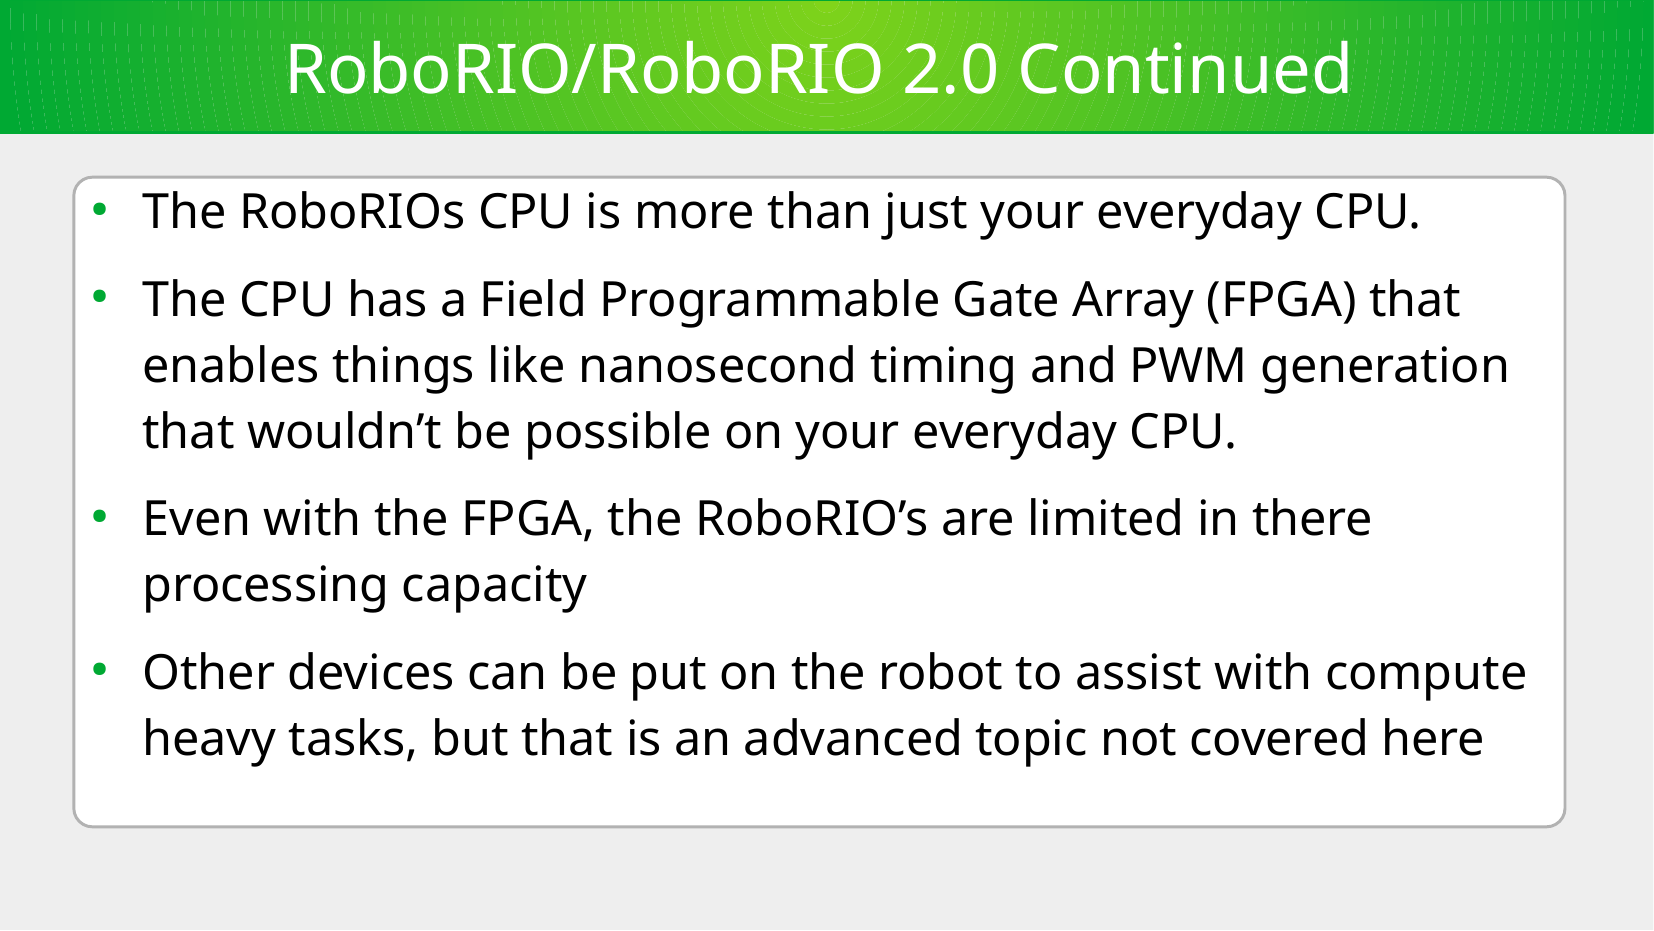

# RoboRIO/RoboRIO 2.0 Continued
The RoboRIOs CPU is more than just your everyday CPU.
The CPU has a Field Programmable Gate Array (FPGA) that enables things like nanosecond timing and PWM generation that wouldn’t be possible on your everyday CPU.
Even with the FPGA, the RoboRIO’s are limited in there processing capacity
Other devices can be put on the robot to assist with compute heavy tasks, but that is an advanced topic not covered here